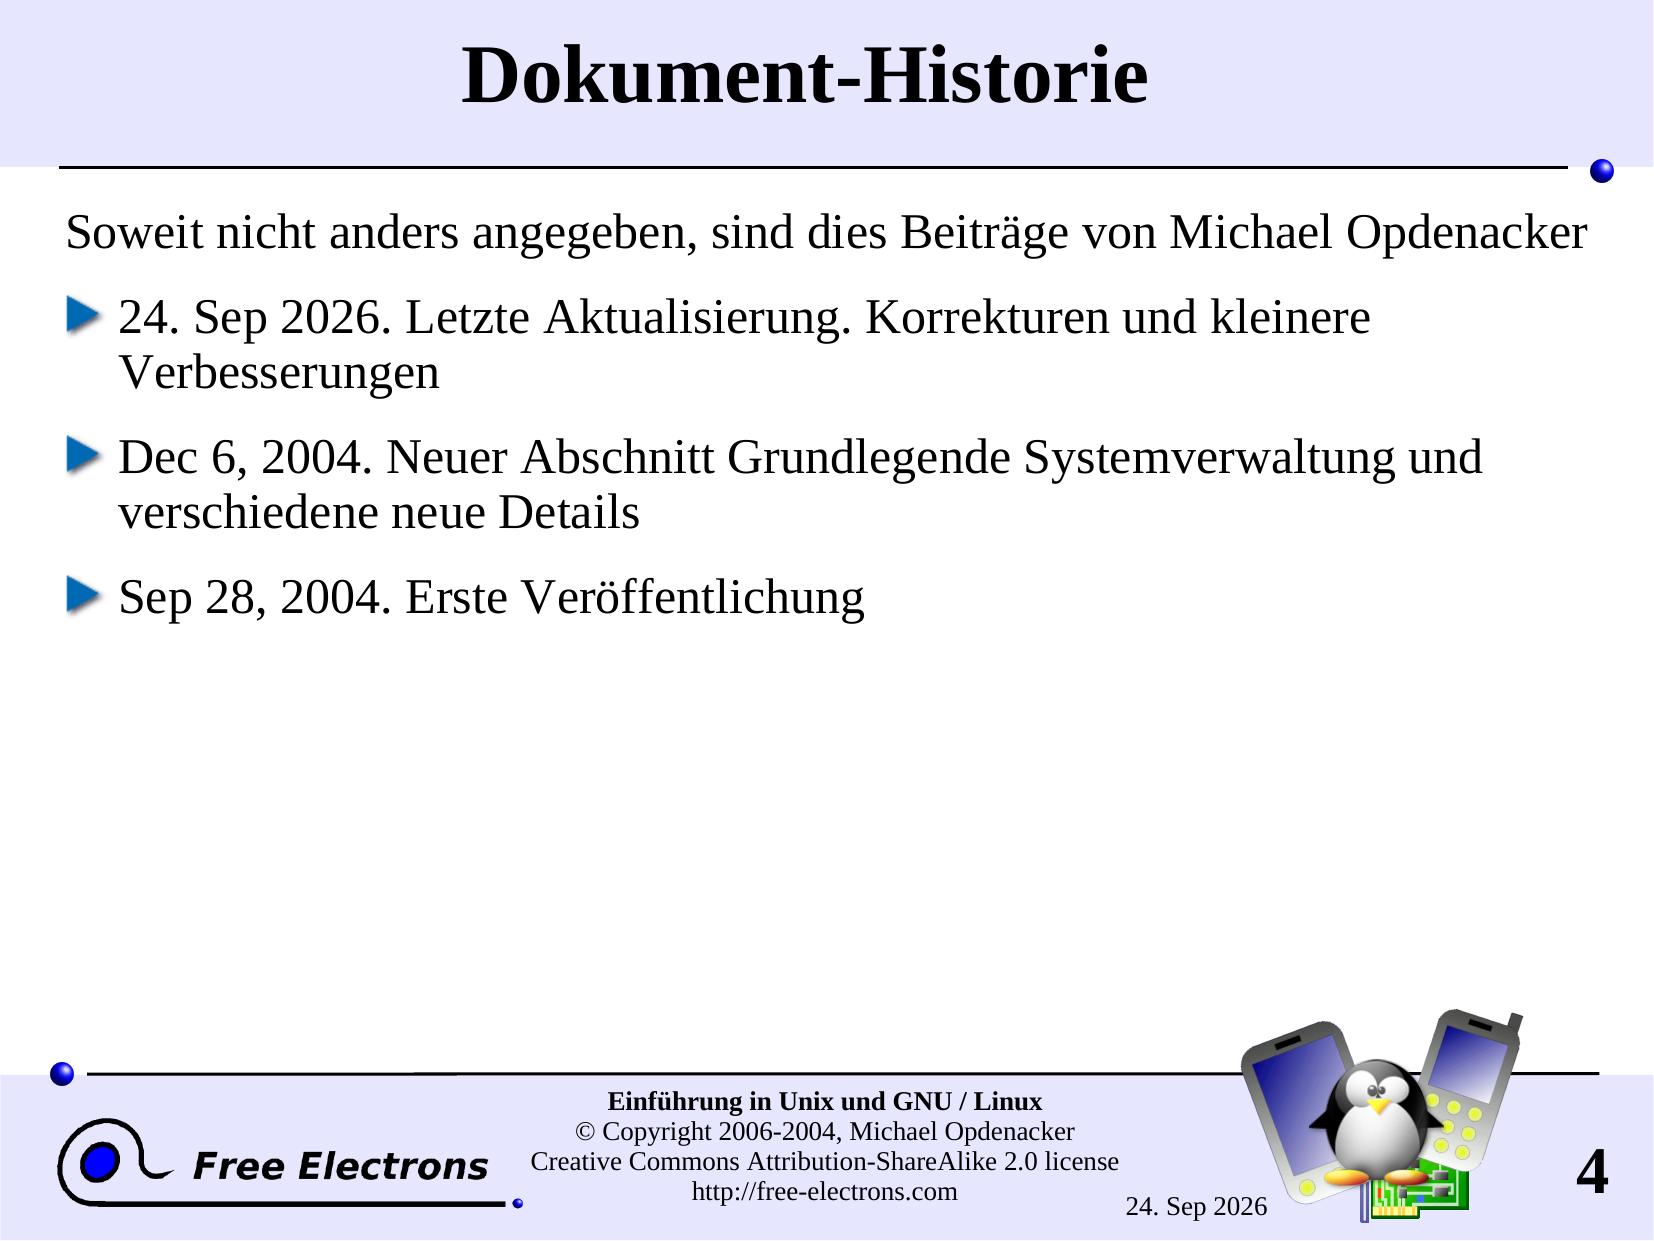

# Dokument-Historie
Soweit nicht anders angegeben, sind dies Beiträge von Michael Opdenacker
 . Letzte Aktualisierung. Korrekturen und kleinere Verbesserungen
Dec 6, 2004. Neuer Abschnitt Grundlegende Systemverwaltung und verschiedene neue Details
Sep 28, 2004. Erste Veröffentlichung